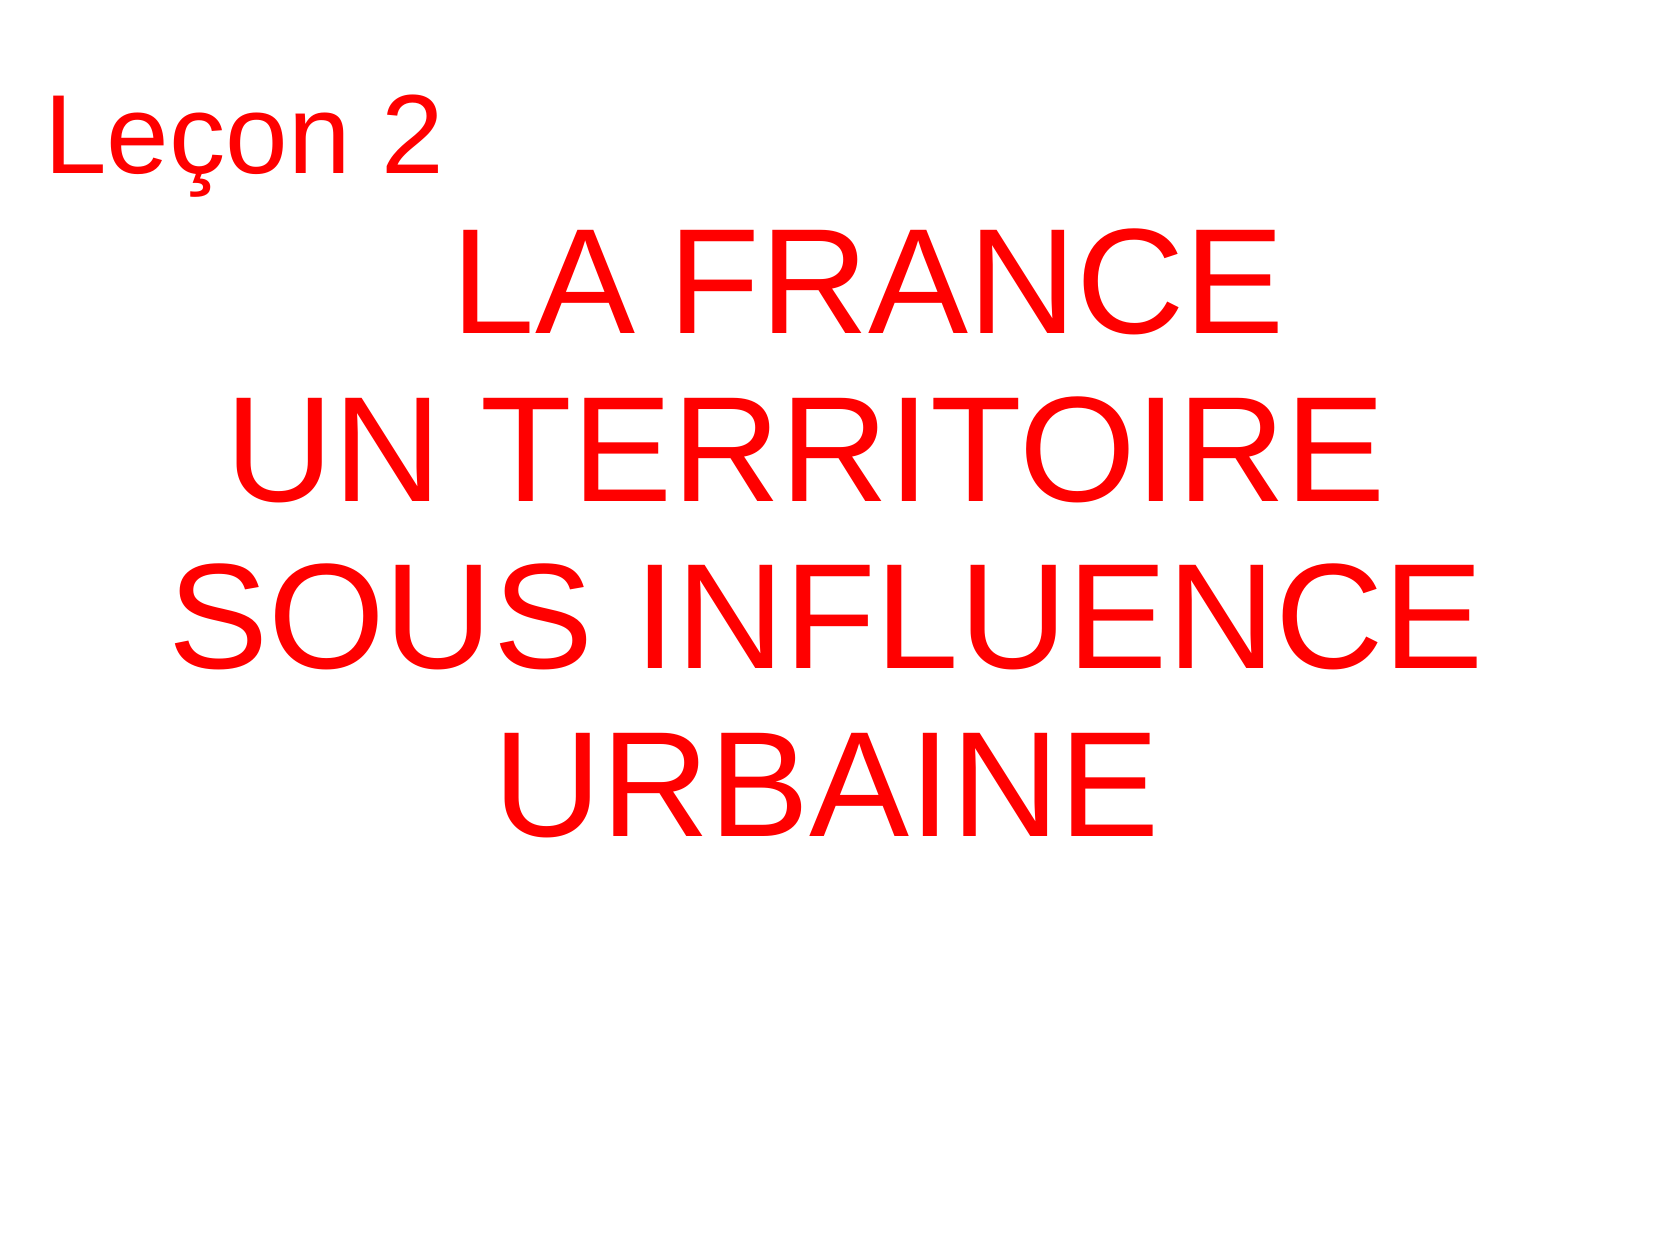

Leçon 2
 LA FRANCE
UN TERRITOIRE
SOUS INFLUENCE
URBAINE